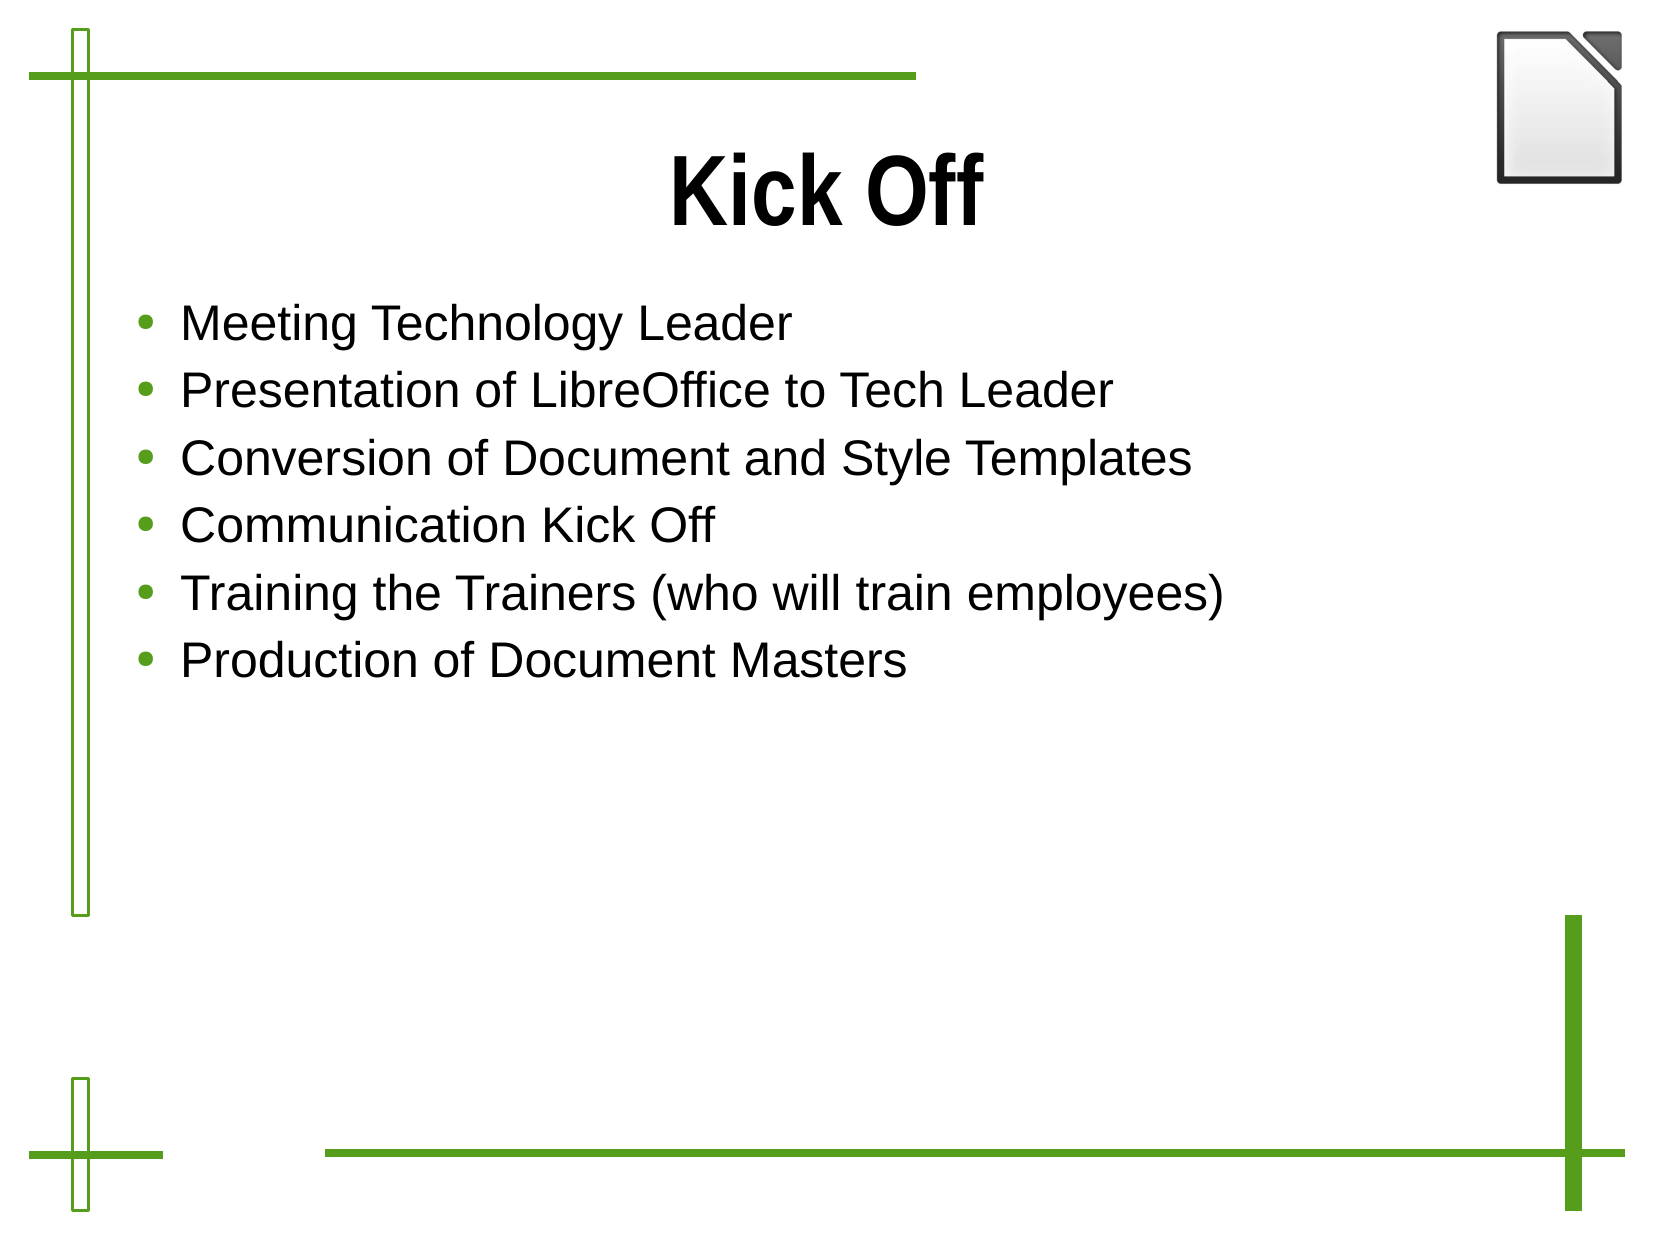

# Kick Off
Meeting Technology Leader
Presentation of LibreOffice to Tech Leader
Conversion of Document and Style Templates
Communication Kick Off
Training the Trainers (who will train employees)
Production of Document Masters